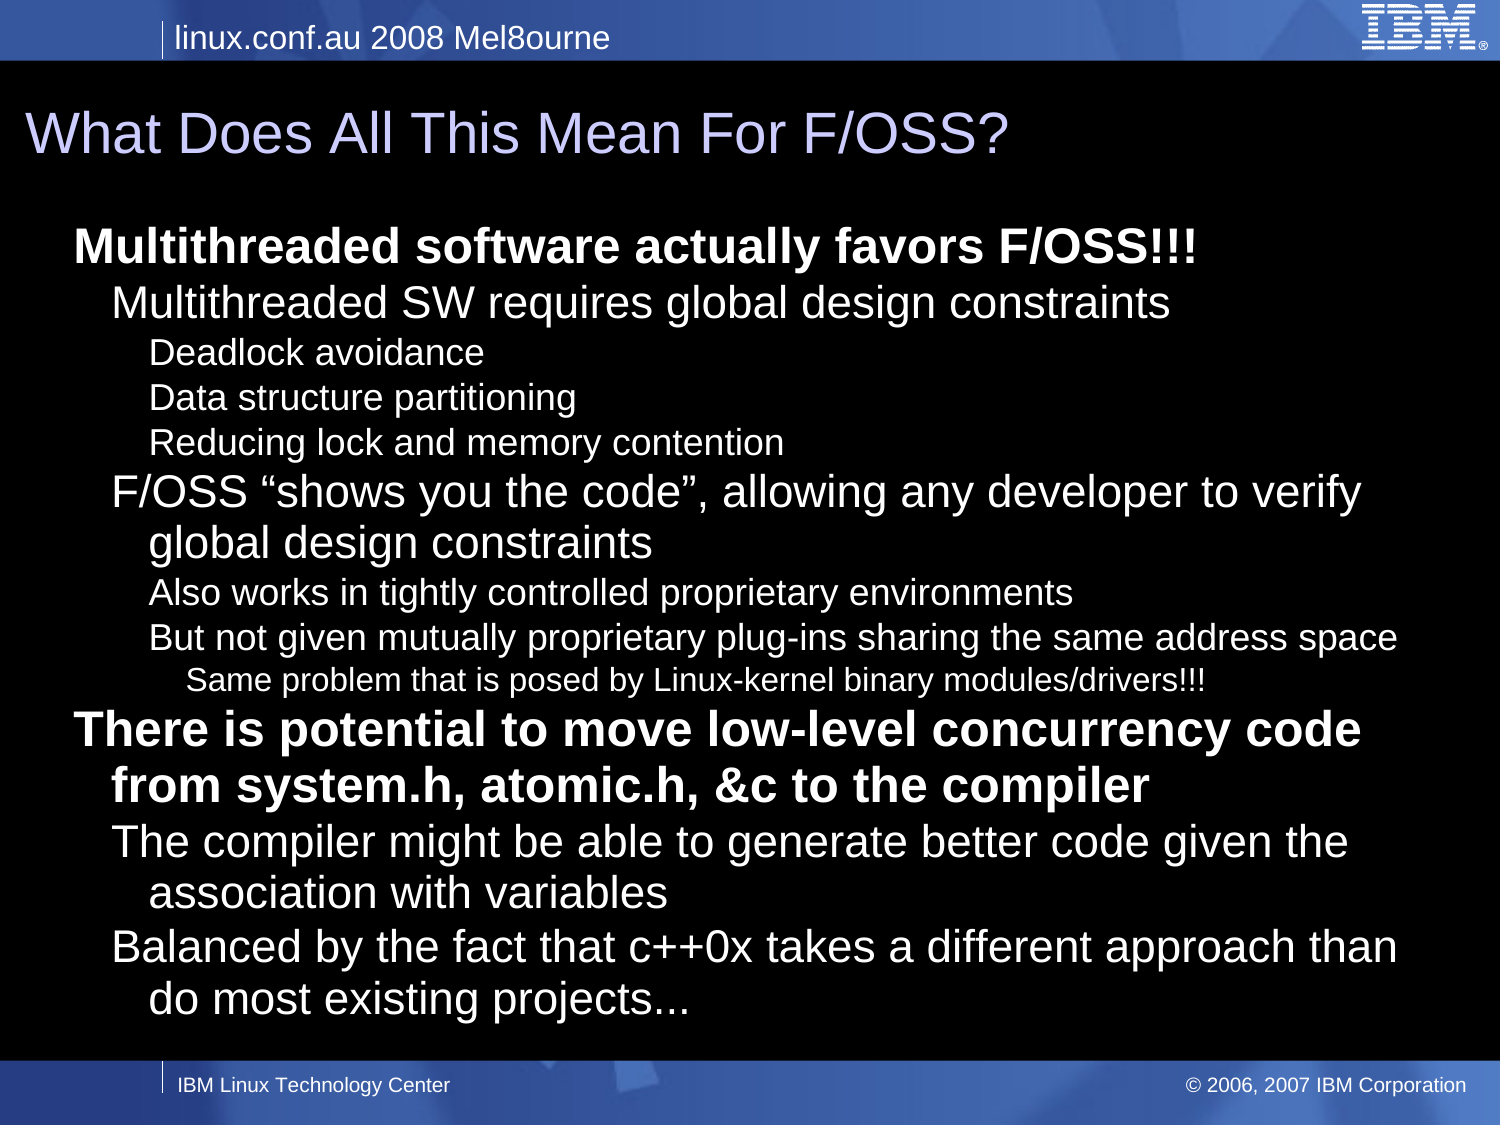

# What Does All This Mean For F/OSS?
Multithreaded software actually favors F/OSS!!!
Multithreaded SW requires global design constraints
Deadlock avoidance
Data structure partitioning
Reducing lock and memory contention
F/OSS “shows you the code”, allowing any developer to verify global design constraints
Also works in tightly controlled proprietary environments
But not given mutually proprietary plug-ins sharing the same address space
Same problem that is posed by Linux-kernel binary modules/drivers!!!
There is potential to move low-level concurrency code from system.h, atomic.h, &c to the compiler
The compiler might be able to generate better code given the association with variables
Balanced by the fact that c++0x takes a different approach than do most existing projects...